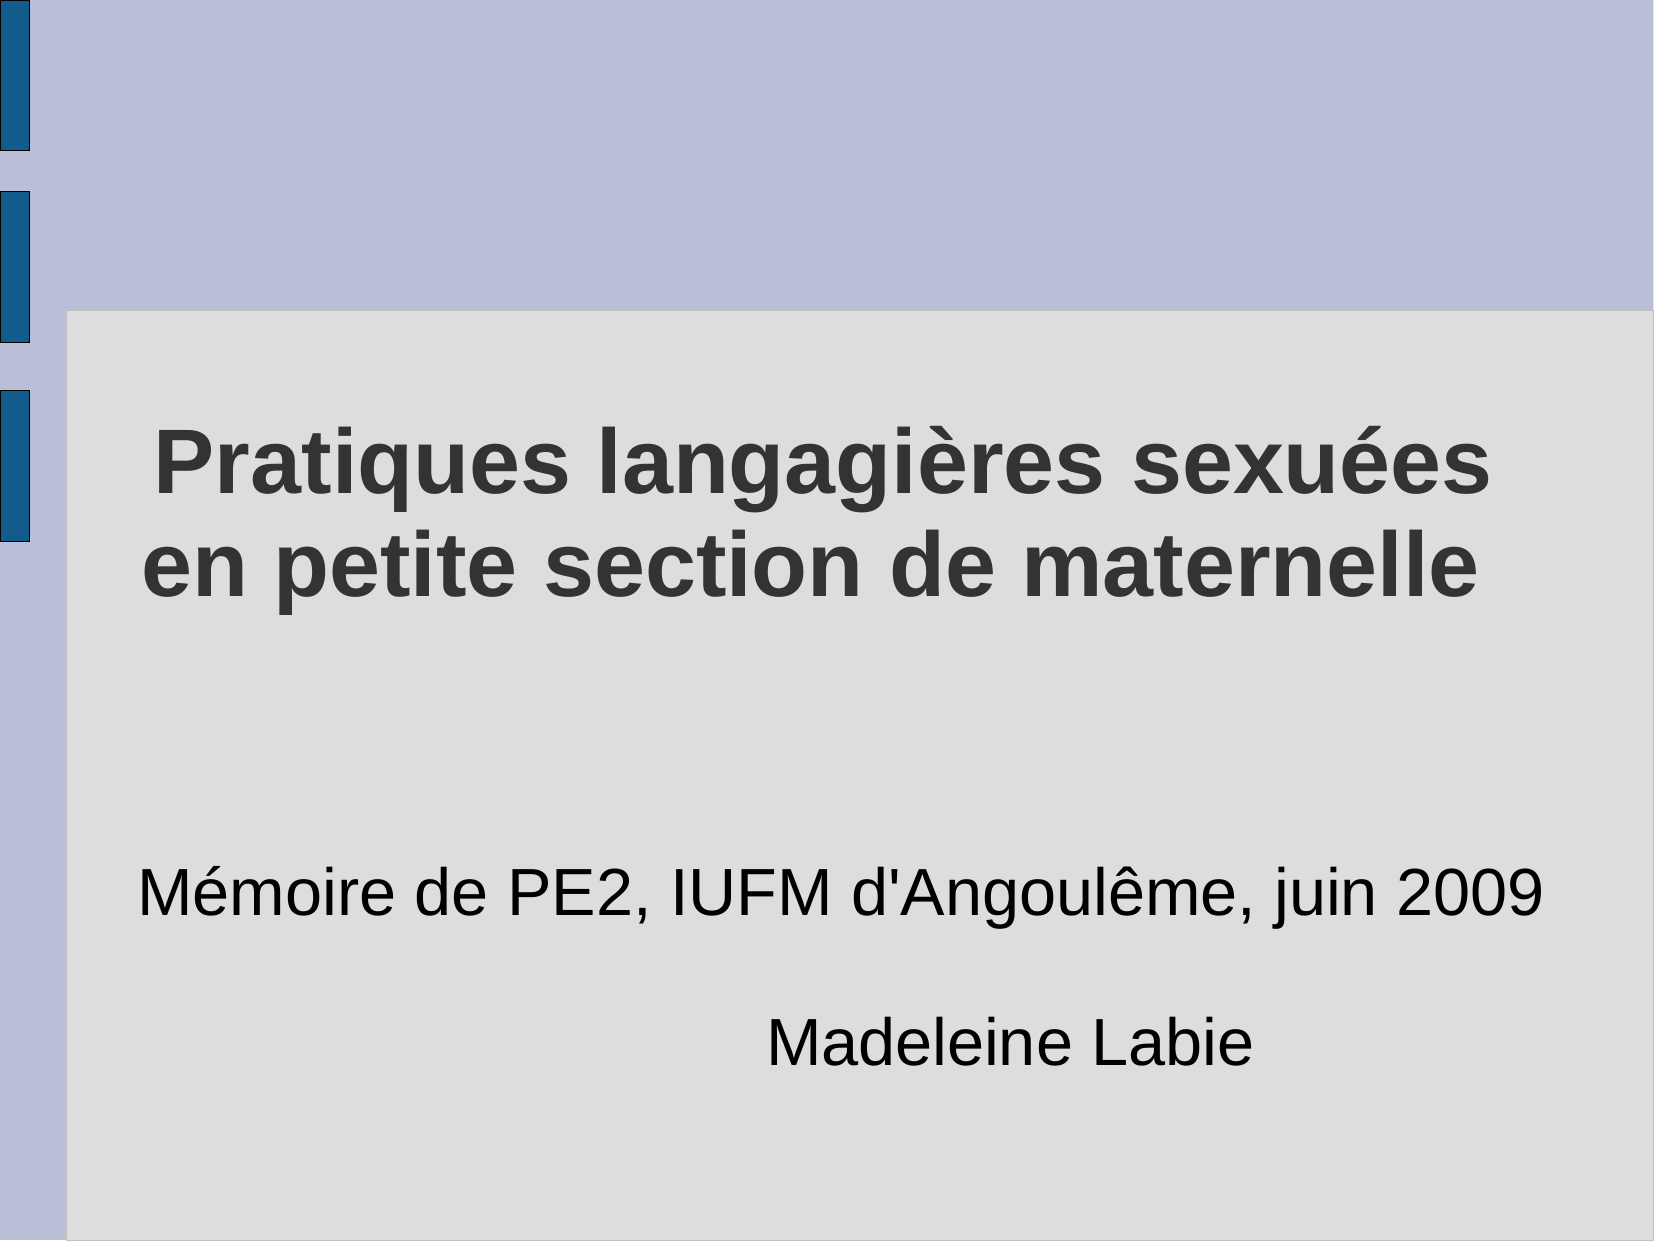

# Pratiques langagières sexuées en petite section de maternelle
Mémoire de PE2, IUFM d'Angoulême, juin 2009
Madeleine Labie